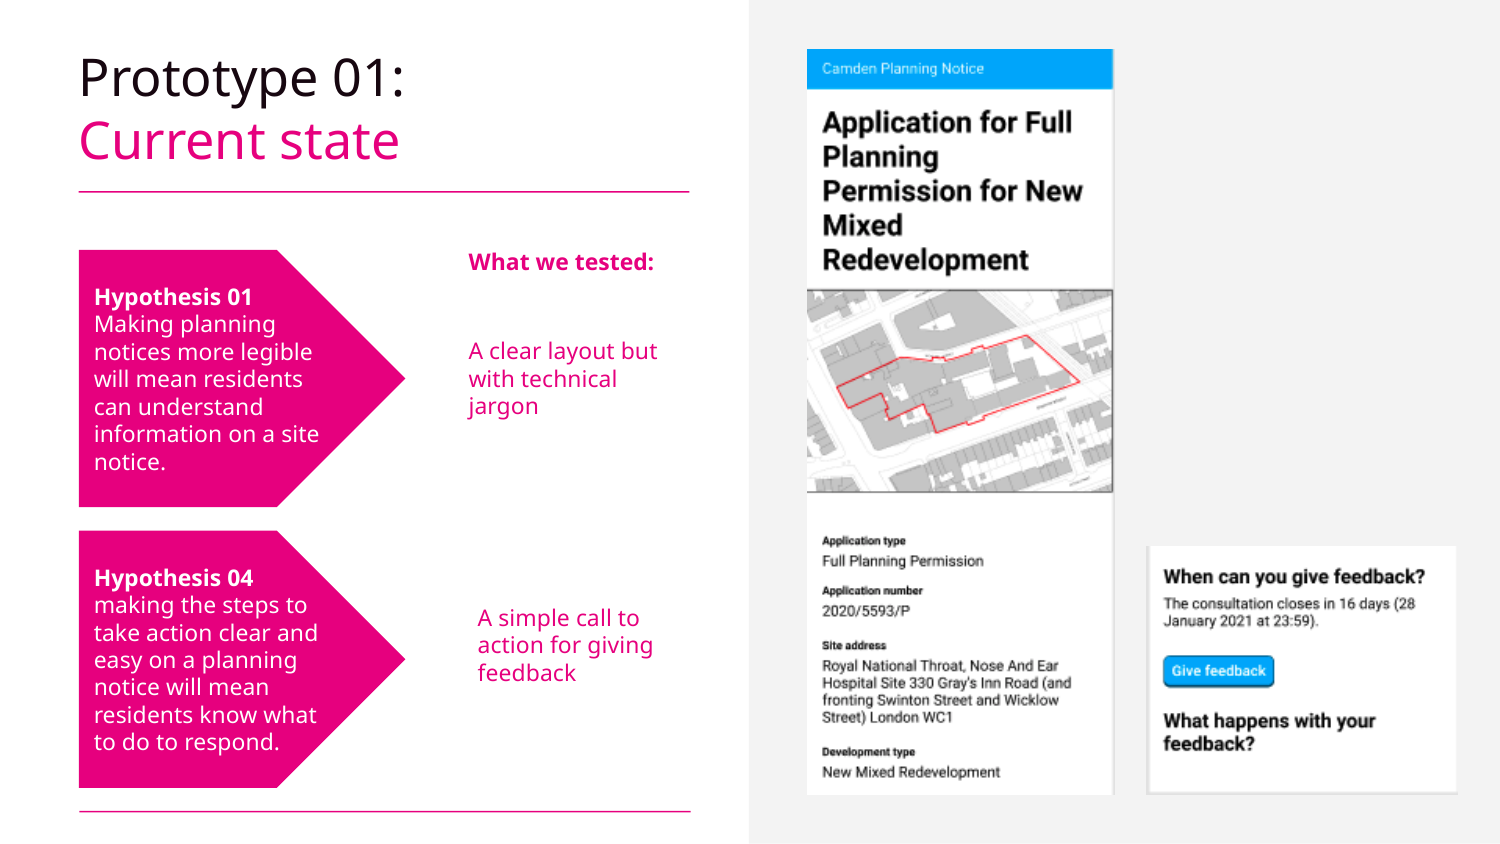

Prototype 01:
Current state
What we tested:
Hypothesis 01 Making planning notices more legible will mean residents can understand information on a site notice.
A clear layout but with technical jargon
Hypothesis 04 making the steps to take action clear and easy on a planning notice will mean residents know what to do to respond.
A simple call to action for giving feedback